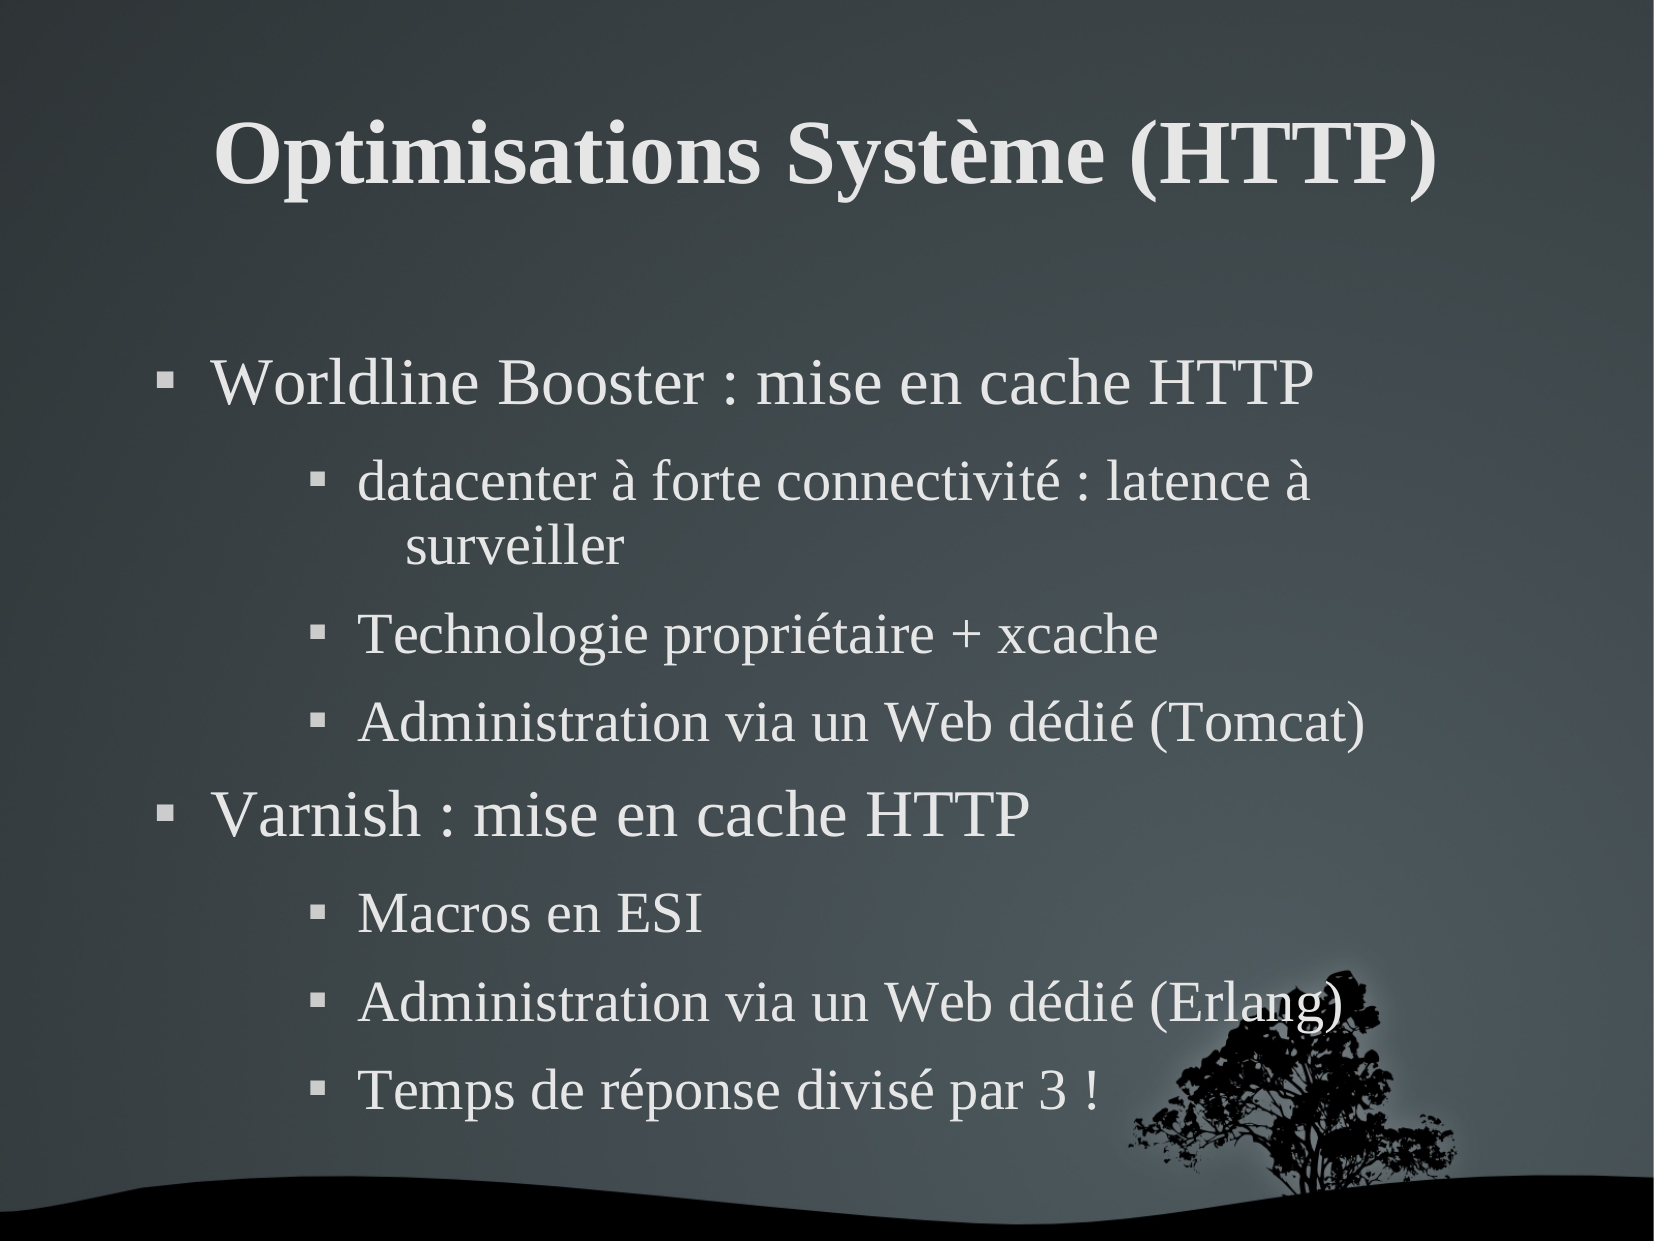

# Optimisations Système (HTTP)
Worldline Booster : mise en cache HTTP
datacenter à forte connectivité : latence à surveiller
Technologie propriétaire + xcache
Administration via un Web dédié (Tomcat)
Varnish : mise en cache HTTP
Macros en ESI
Administration via un Web dédié (Erlang)
Temps de réponse divisé par 3 !